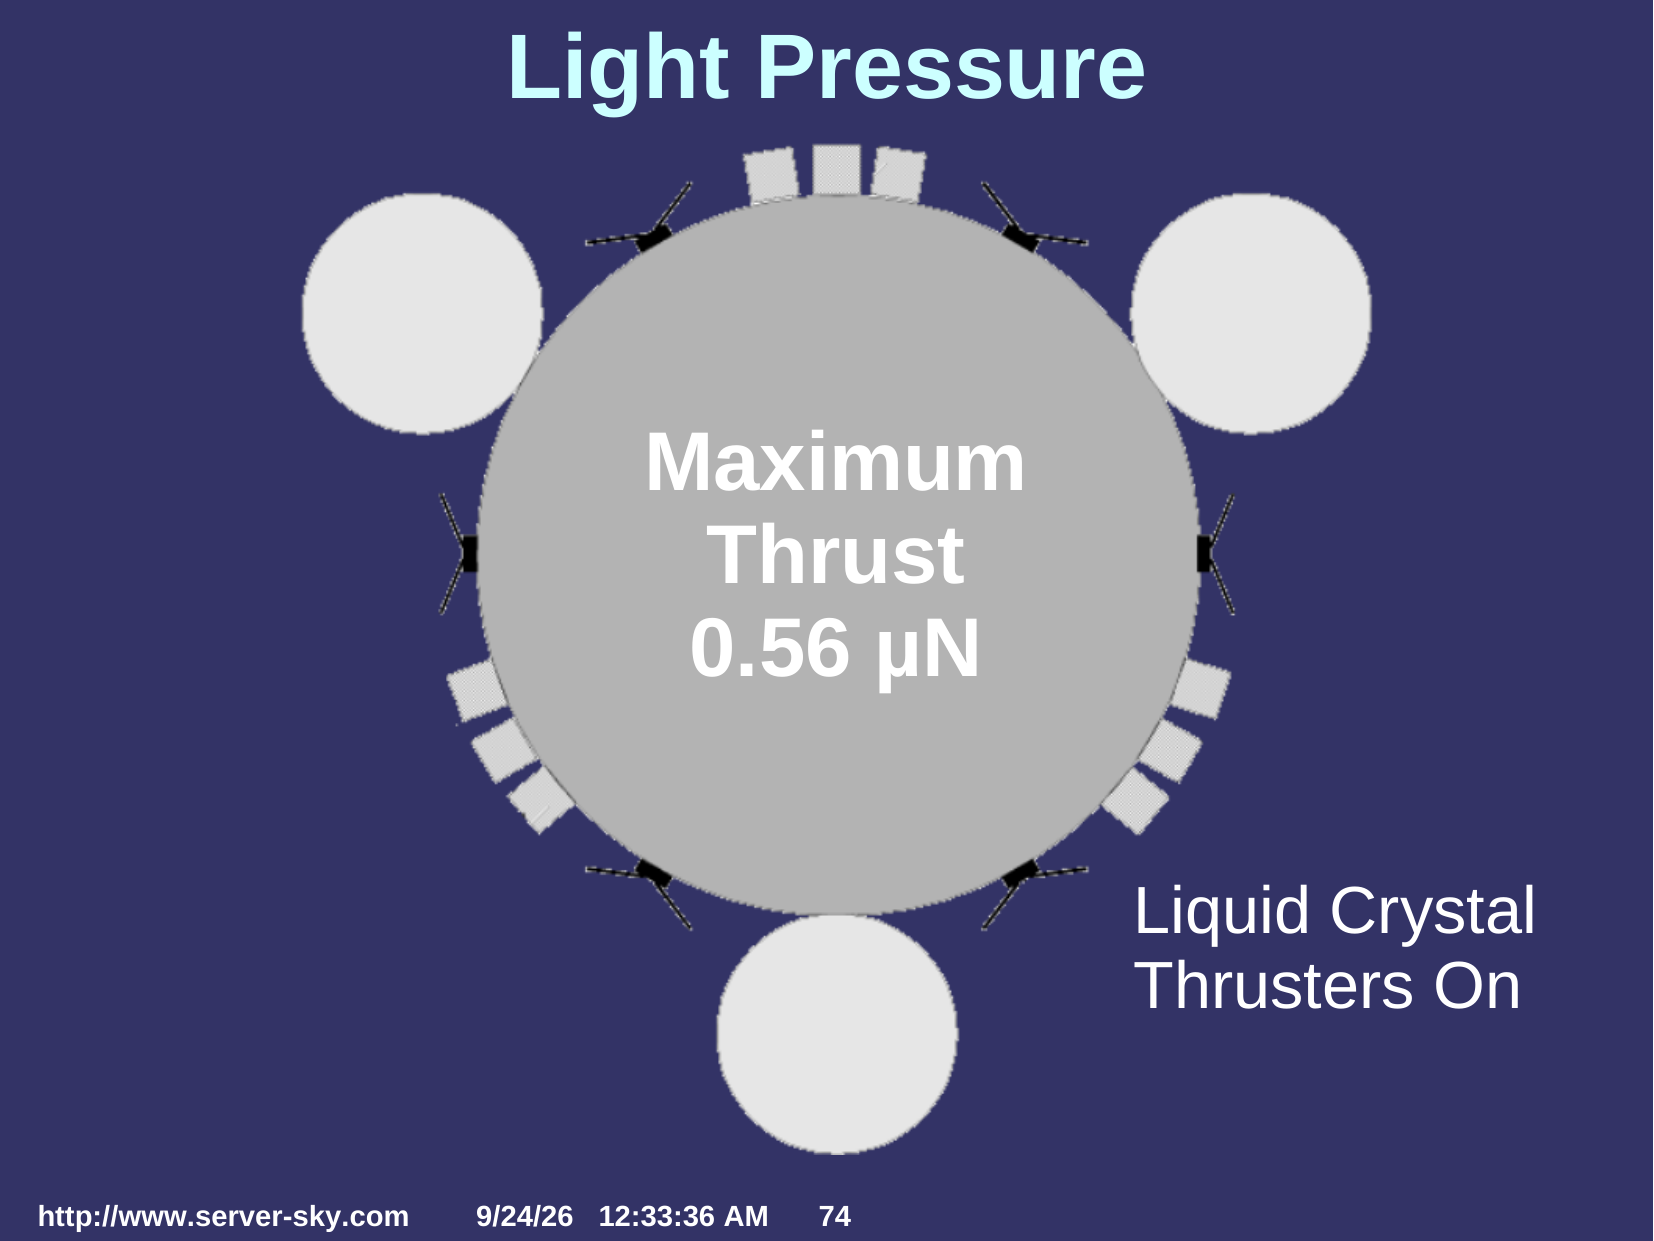

# Light Pressure
Maximum
Thrust
0.56 µN
Liquid Crystal
Thrusters On